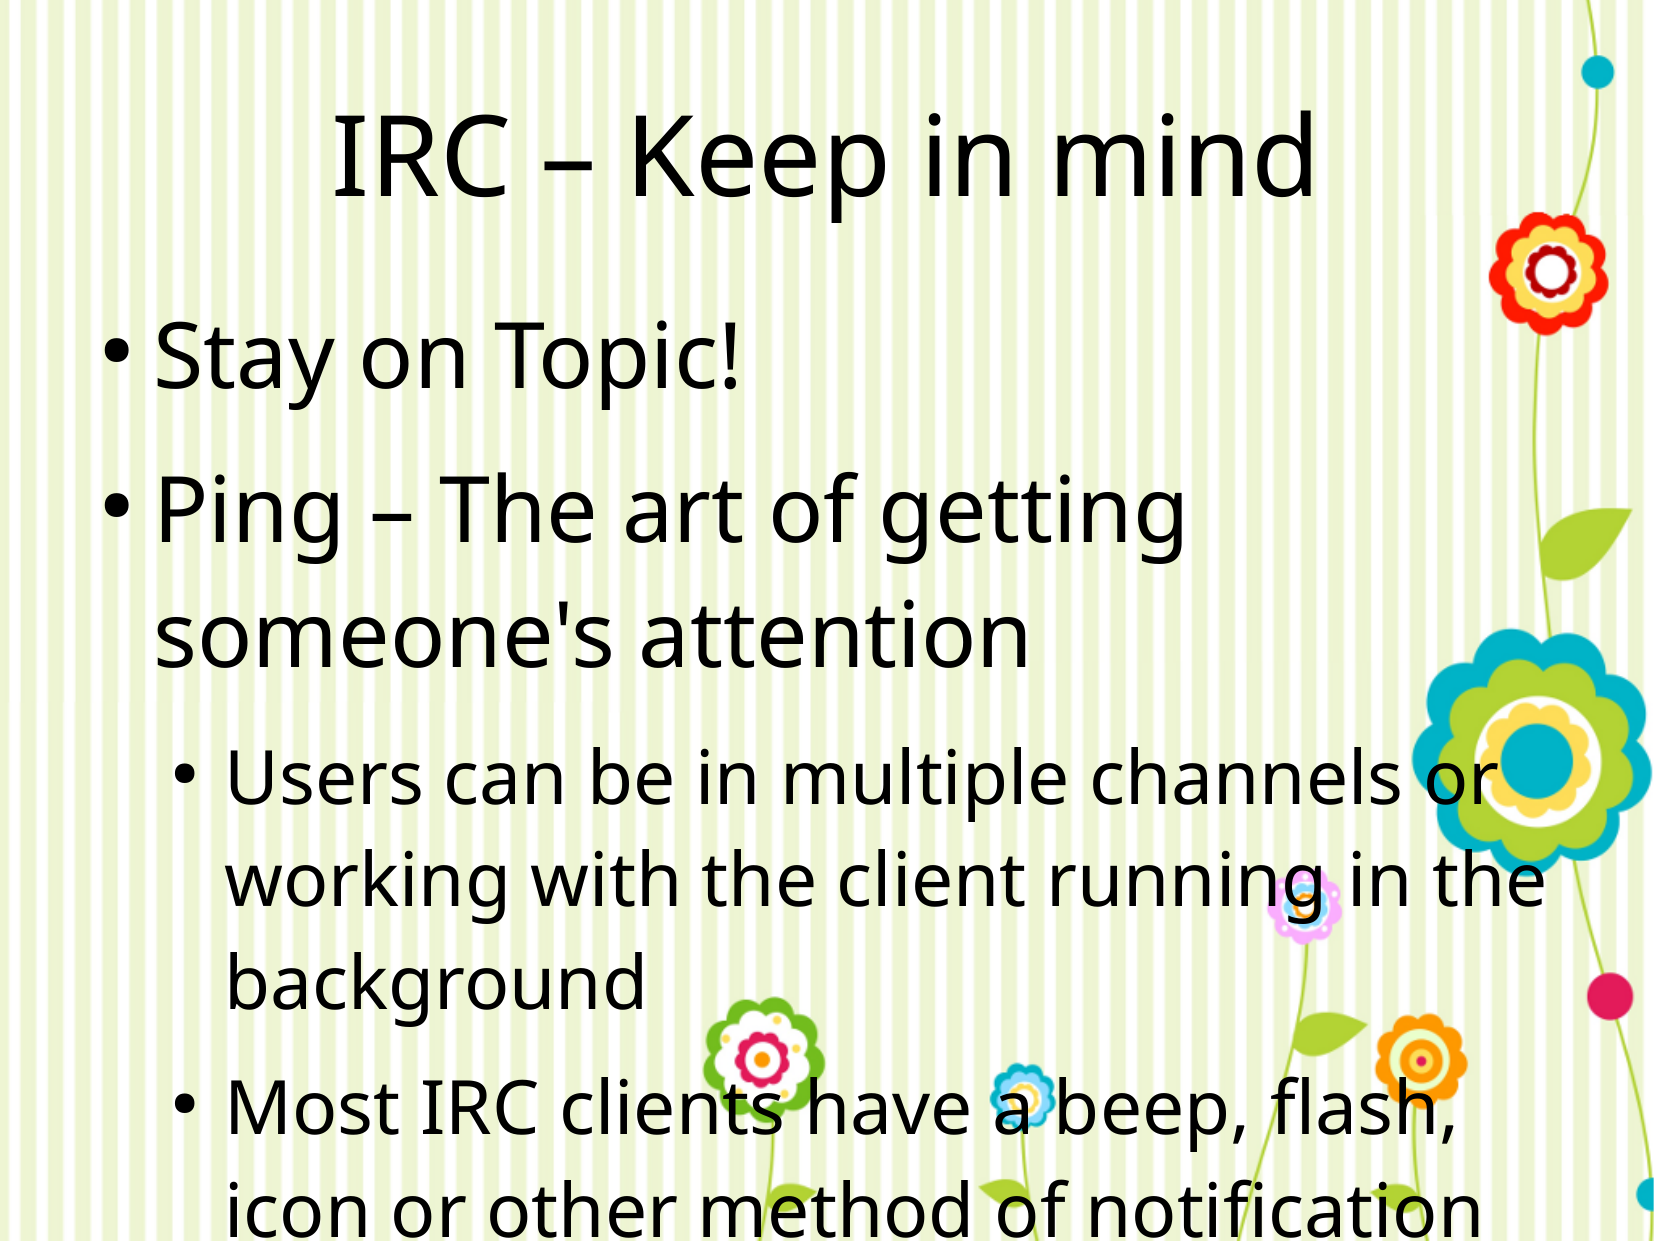

# IRC – Keep in mind
Stay on Topic!
Ping – The art of getting someone's attention
Users can be in multiple channels or working with the client running in the background
Most IRC clients have a beep, flash, icon or other method of notification for incoming message.